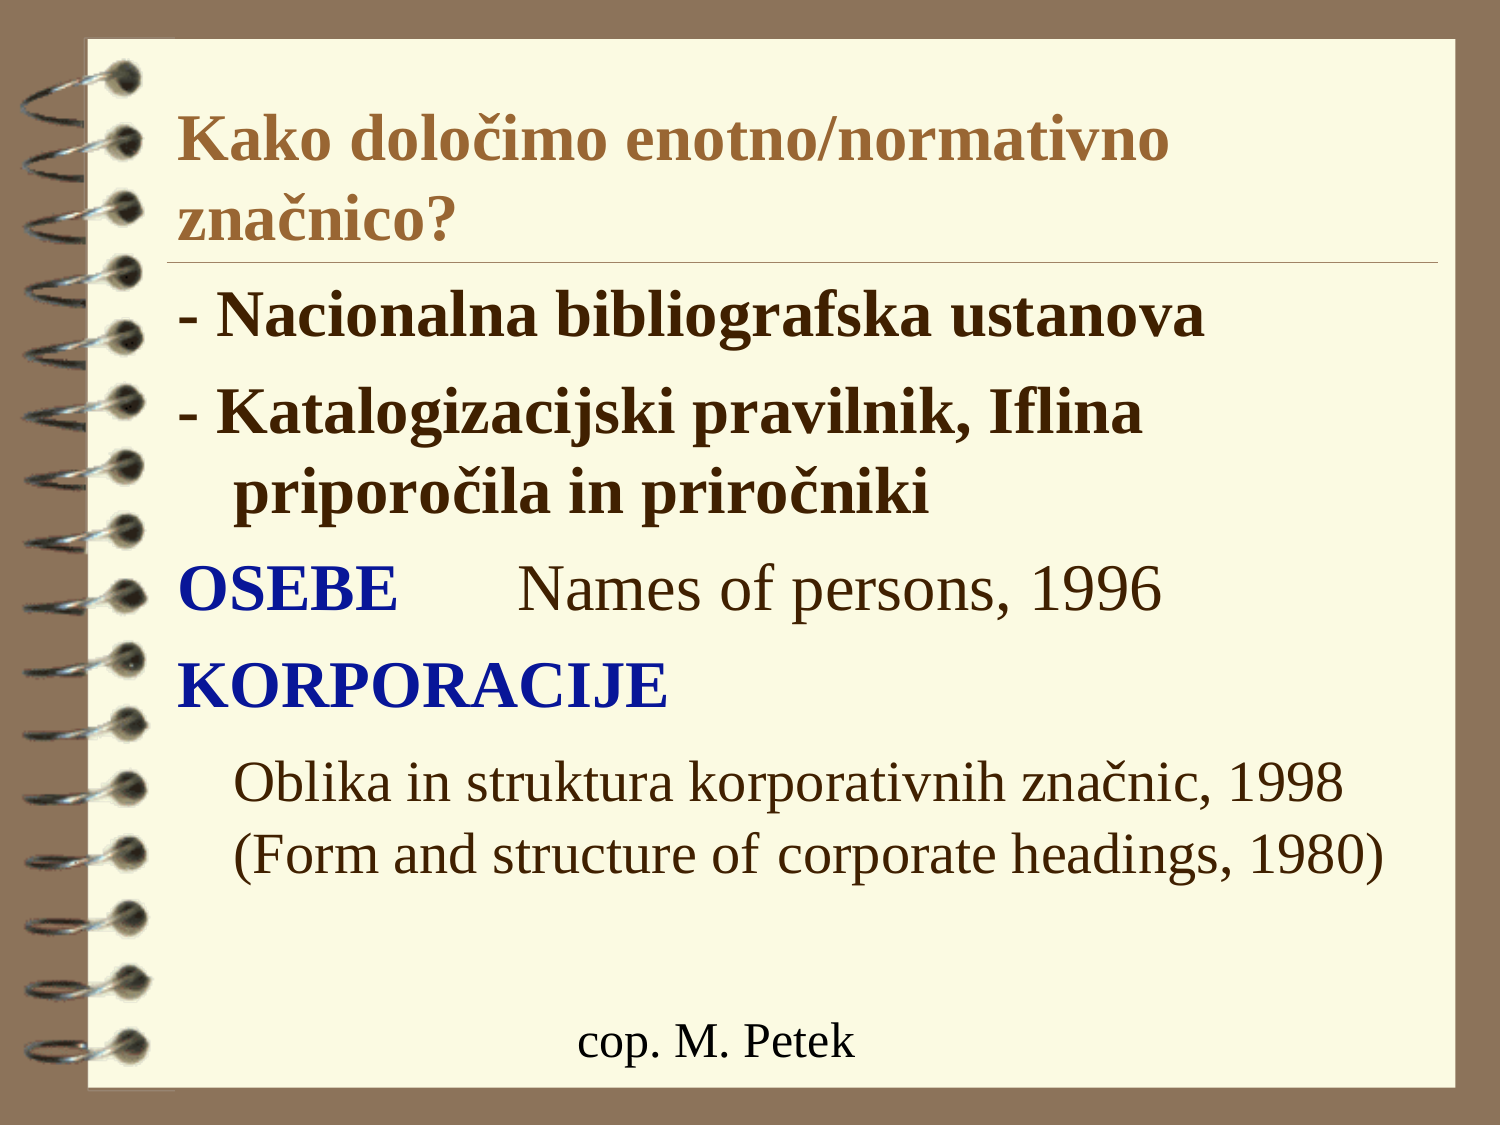

# Kako določimo enotno/normativno značnico?
- Nacionalna bibliografska ustanova
- Katalogizacijski pravilnik, Iflina priporočila in priročniki
OSEBE Names of persons, 1996
KORPORACIJE
	Oblika in struktura korporativnih značnic, 1998 (Form and structure of 	corporate headings, 1980)
cop. M. Petek